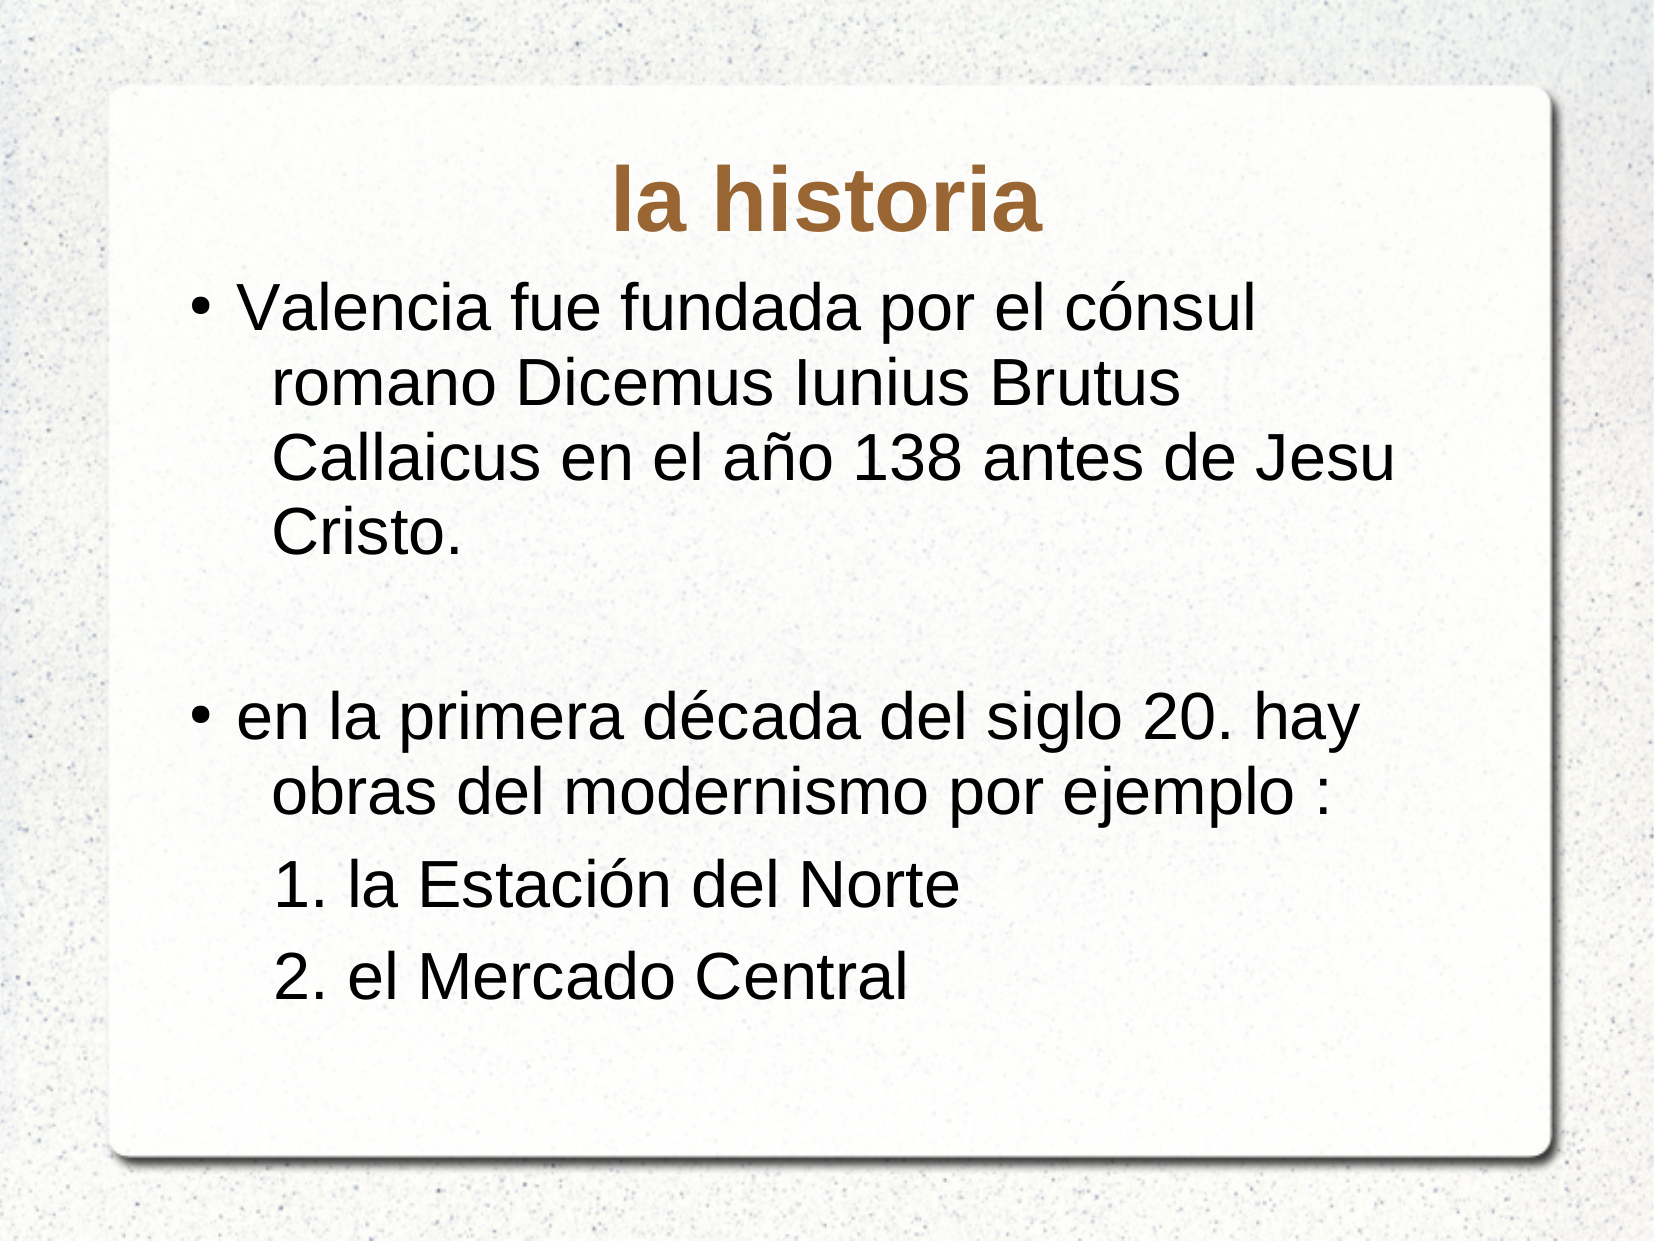

# la historia
Valencia fue fundada por el cónsul romano Dicemus Iunius Brutus Callaicus en el año 138 antes de Jesu Cristo.
en la primera década del siglo 20. hay obras del modernismo por ejemplo :
 1. la Estación del Norte
 2. el Mercado Central